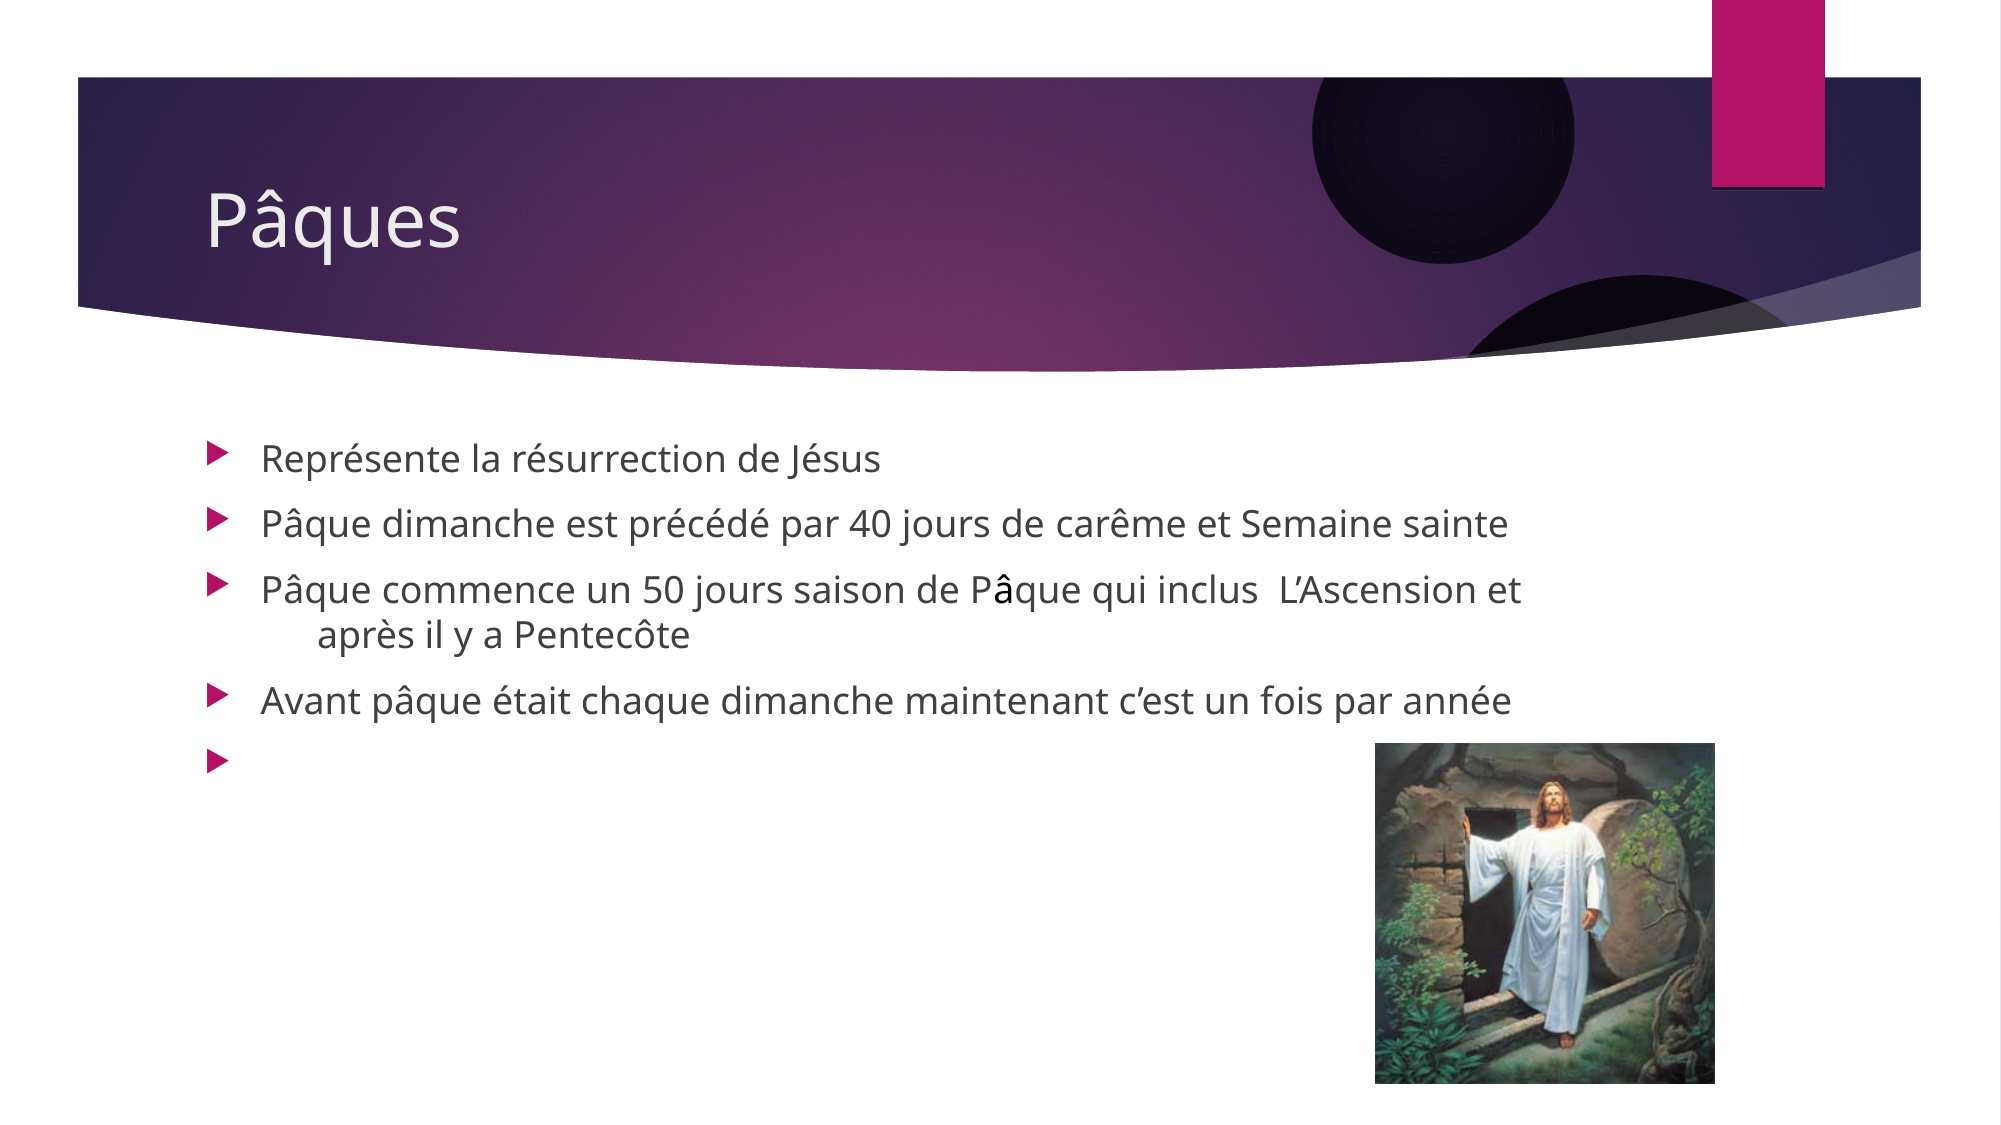

# Pâques
Représente la résurrection de Jésus
Pâque dimanche est précédé par 40 jours de carême et Semaine sainte
Pâque commence un 50 jours saison de Pâque qui inclus  L’Ascension et après il y a Pentecôte
Avant pâque était chaque dimanche maintenant c’est un fois par année